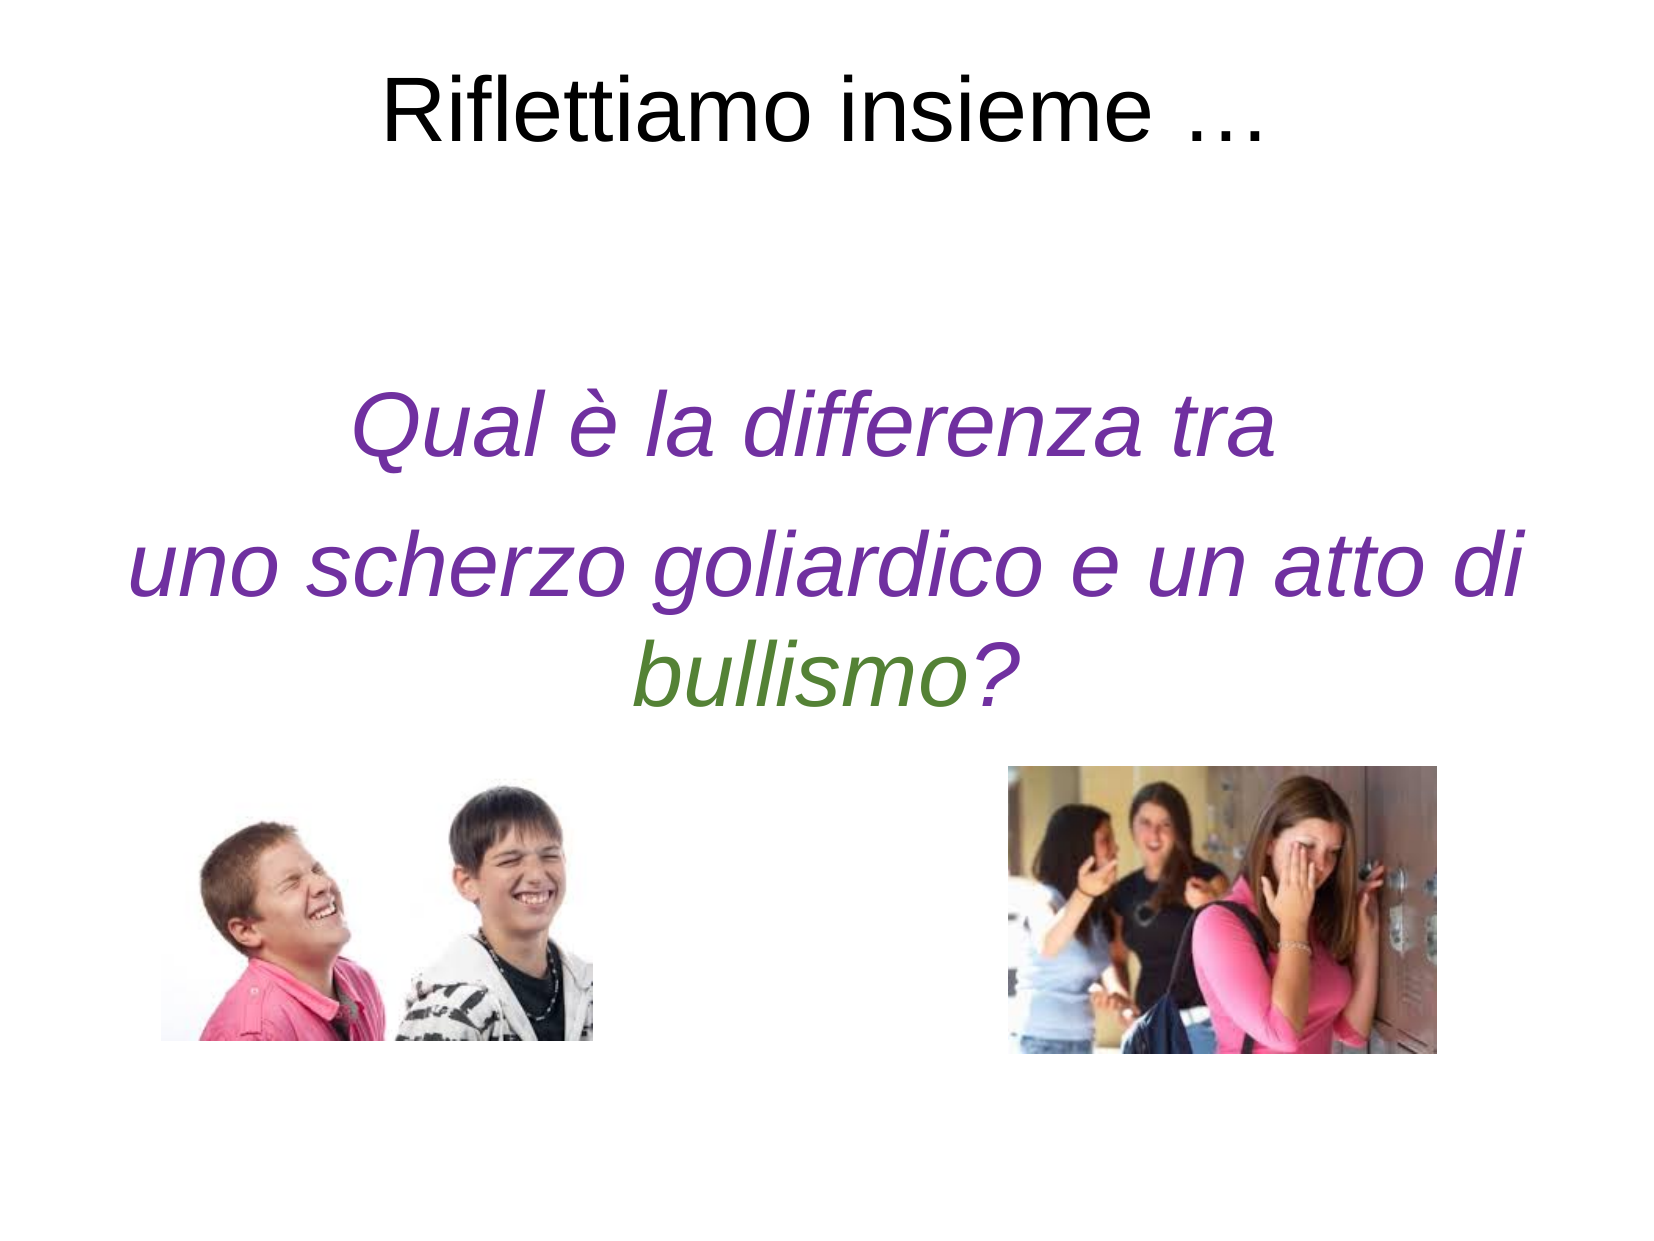

# Riflettiamo insieme …
Qual è la differenza tra
uno scherzo goliardico e un atto di bullismo?